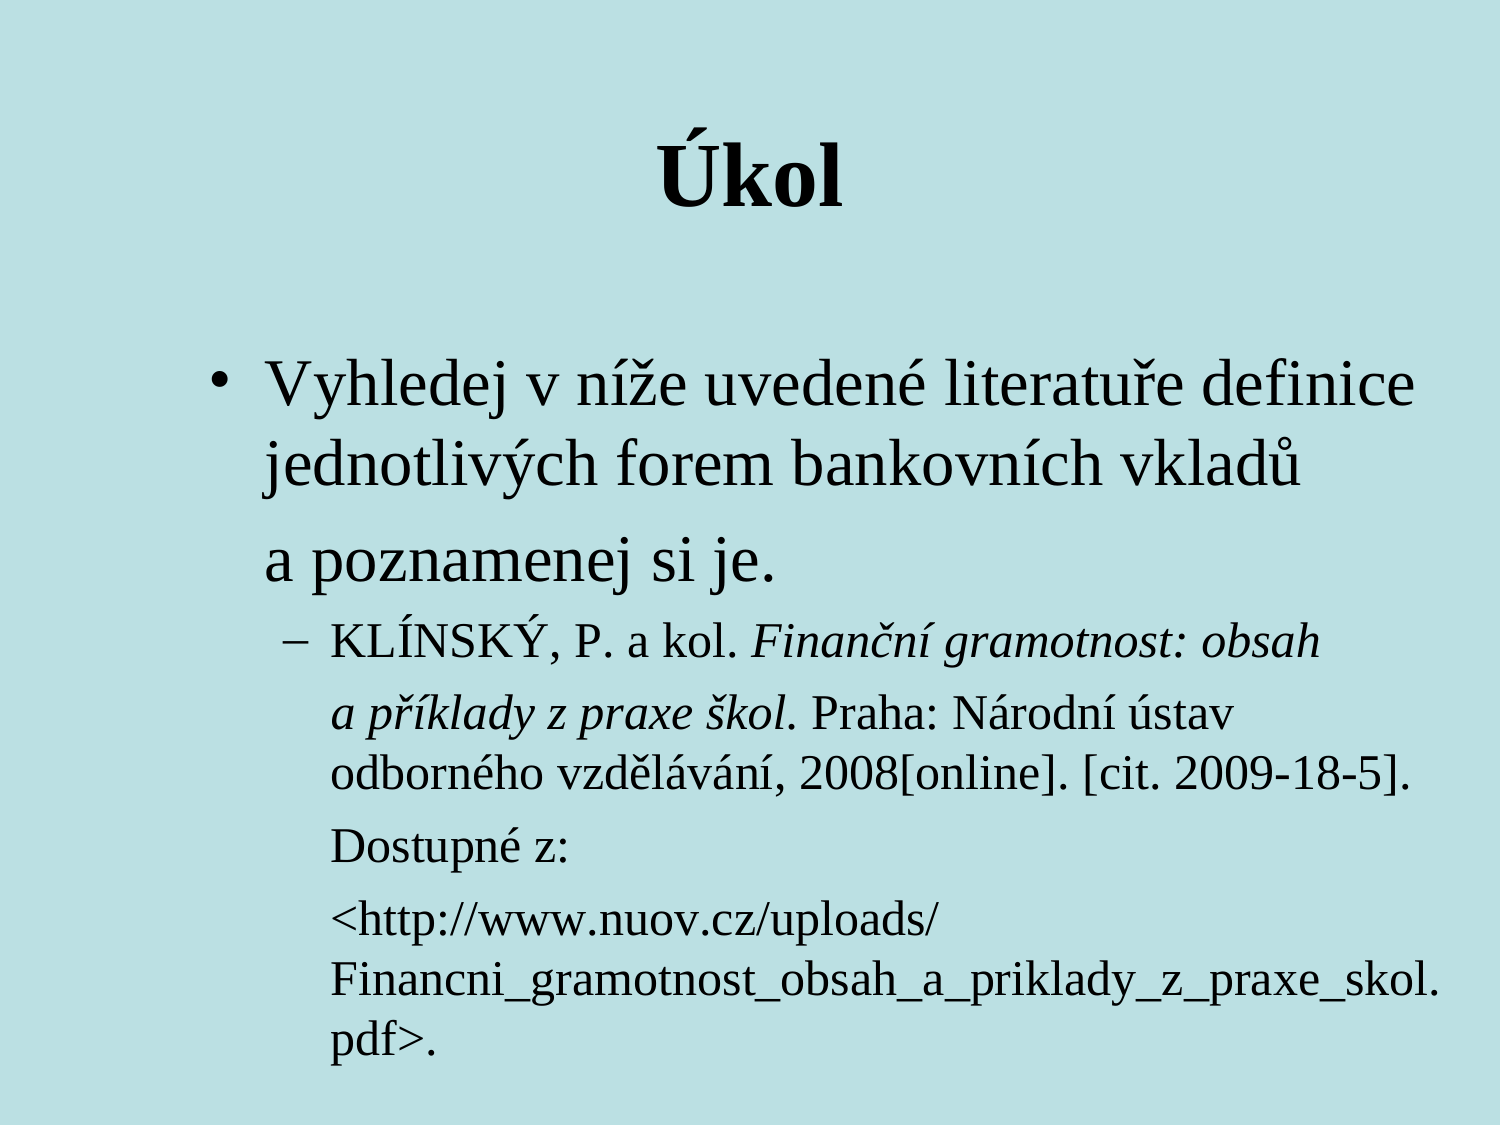

# Úkol
Vyhledej v níže uvedené literatuře definice jednotlivých forem bankovních vkladů
	a poznamenej si je.
KLÍNSKÝ, P. a kol. Finanční gramotnost: obsah
	a příklady z praxe škol. Praha: Národní ústav odborného vzdělávání, 2008[online]. [cit. 2009-18-5].
	Dostupné z:
	<http://www.nuov.cz/uploads/Financni_gramotnost_obsah_a_priklady_z_praxe_skol.pdf>.